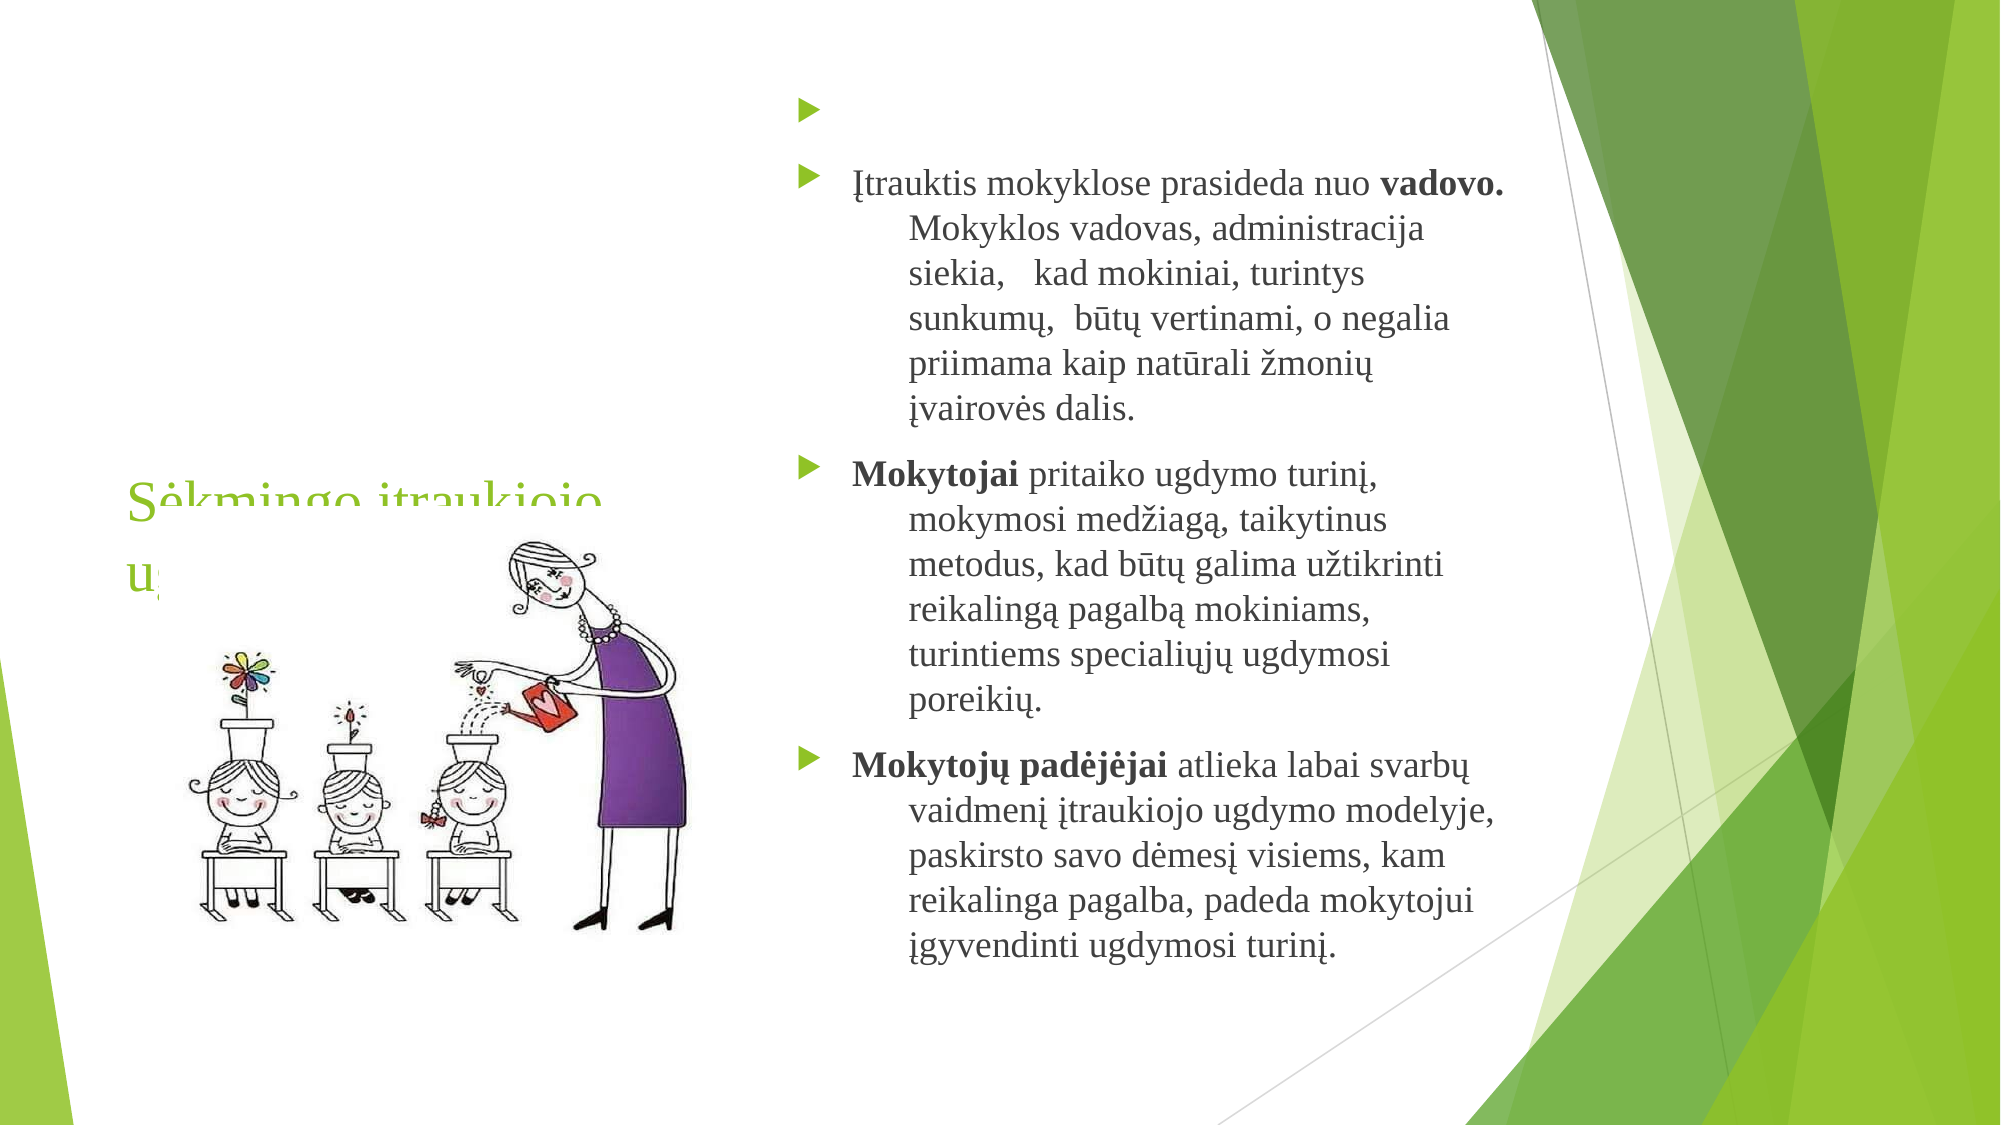

Įtrauktis mokyklose prasideda nuo vadovo. Mokyklos vadovas, administracija siekia, kad mokiniai, turintys sunkumų, būtų vertinami, o negalia priimama kaip natūrali žmonių įvairovės dalis.
Mokytojai pritaiko ugdymo turinį, mokymosi medžiagą, taikytinus metodus, kad būtų galima užtikrinti reikalingą pagalbą mokiniams, turintiems specialiųjų ugdymosi poreikių.
Mokytojų padėjėjai atlieka labai svarbų vaidmenį įtraukiojo ugdymo modelyje, paskirsto savo dėmesį visiems, kam reikalinga pagalba, padeda mokytojui įgyvendinti ugdymosi turinį.
# Sėkmingo įtraukiojo ugdymo veiksniai: